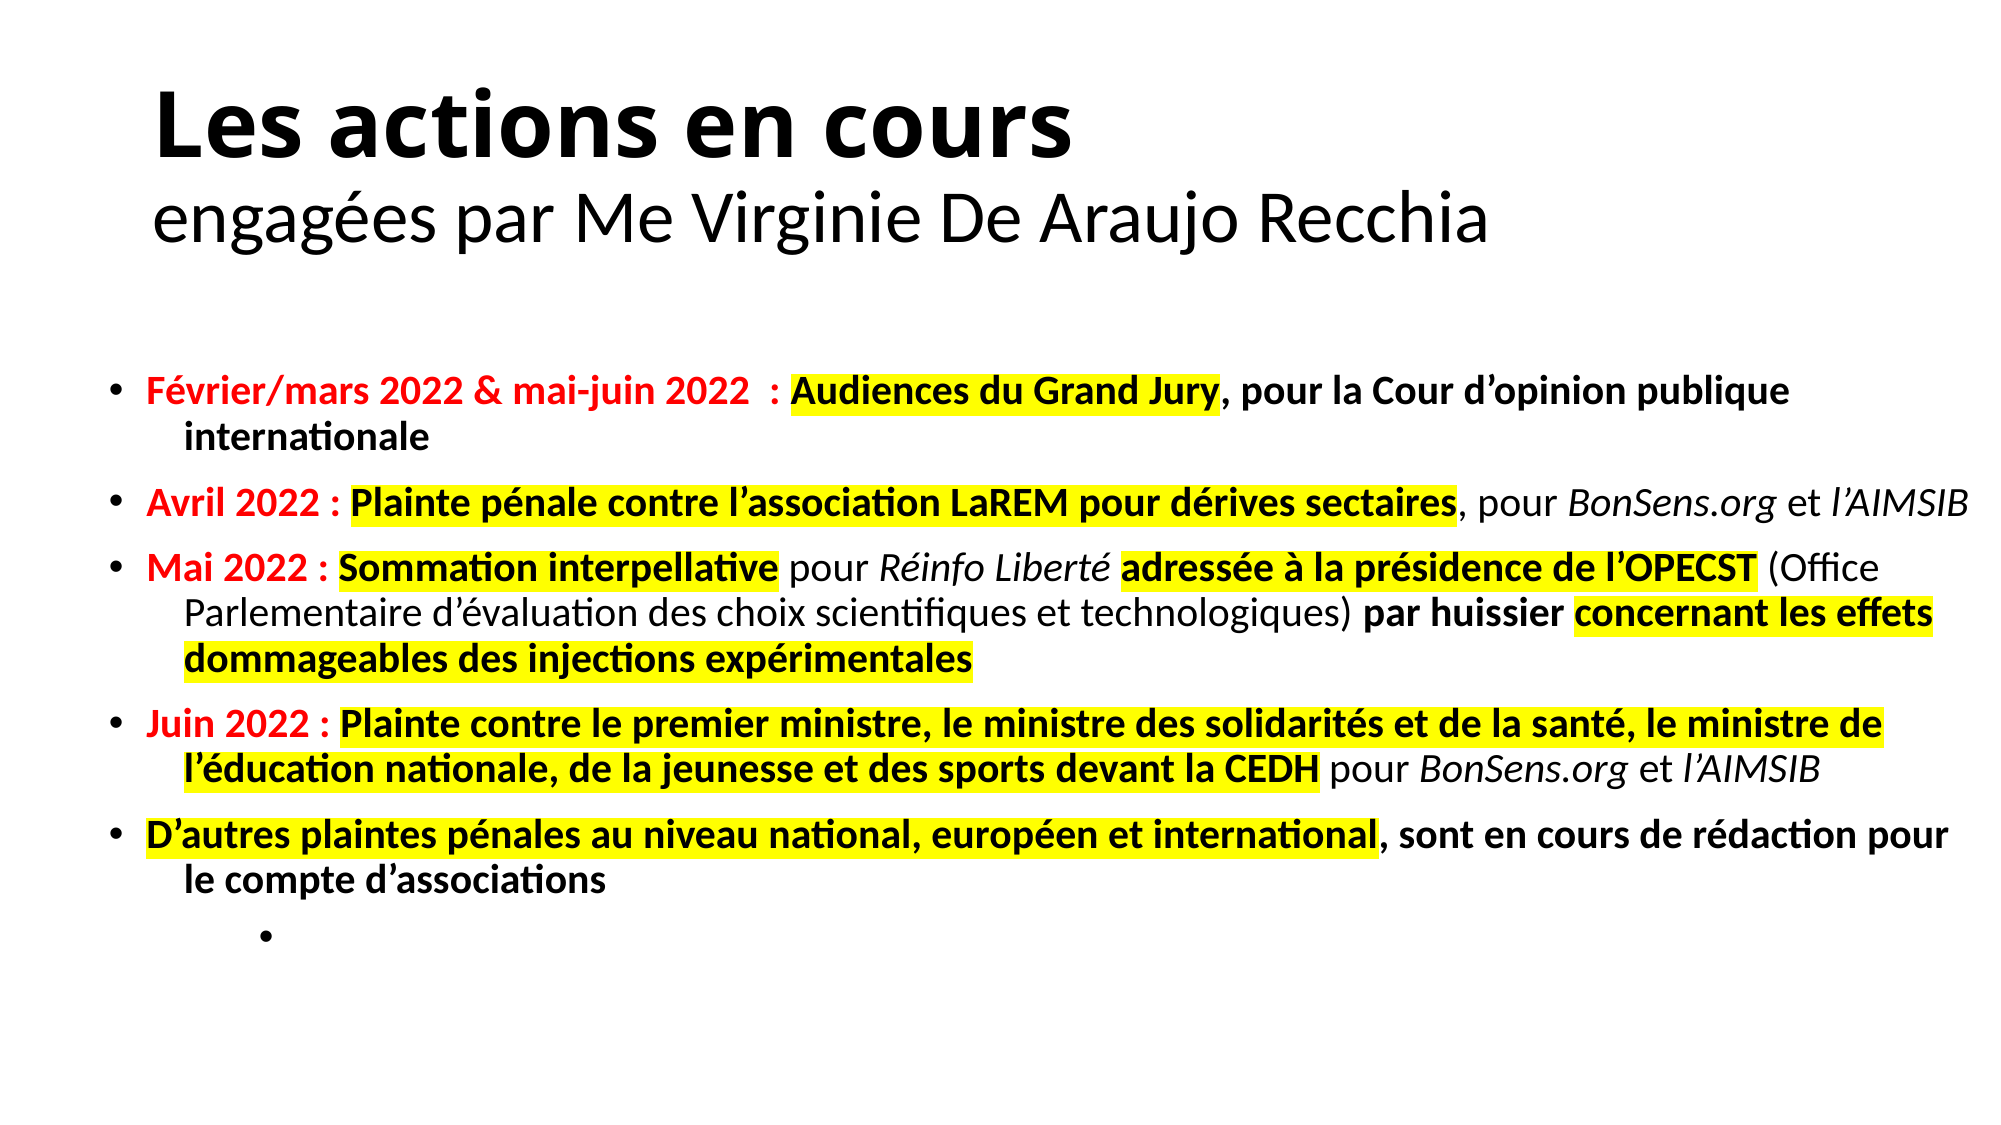

# Les actions en cours engagées par Me Virginie De Araujo Recchia
Février/mars 2022 & mai-juin 2022 : Audiences du Grand Jury, pour la Cour d’opinion publique internationale
Avril 2022 : Plainte pénale contre l’association LaREM pour dérives sectaires, pour BonSens.org et l’AIMSIB
Mai 2022 : Sommation interpellative pour Réinfo Liberté adressée à la présidence de l’OPECST (Office Parlementaire d’évaluation des choix scientifiques et technologiques) par huissier concernant les effets dommageables des injections expérimentales
Juin 2022 : Plainte contre le premier ministre, le ministre des solidarités et de la santé, le ministre de l’éducation nationale, de la jeunesse et des sports devant la CEDH pour BonSens.org et l’AIMSIB
D’autres plaintes pénales au niveau national, européen et international, sont en cours de rédaction pour le compte d’associations